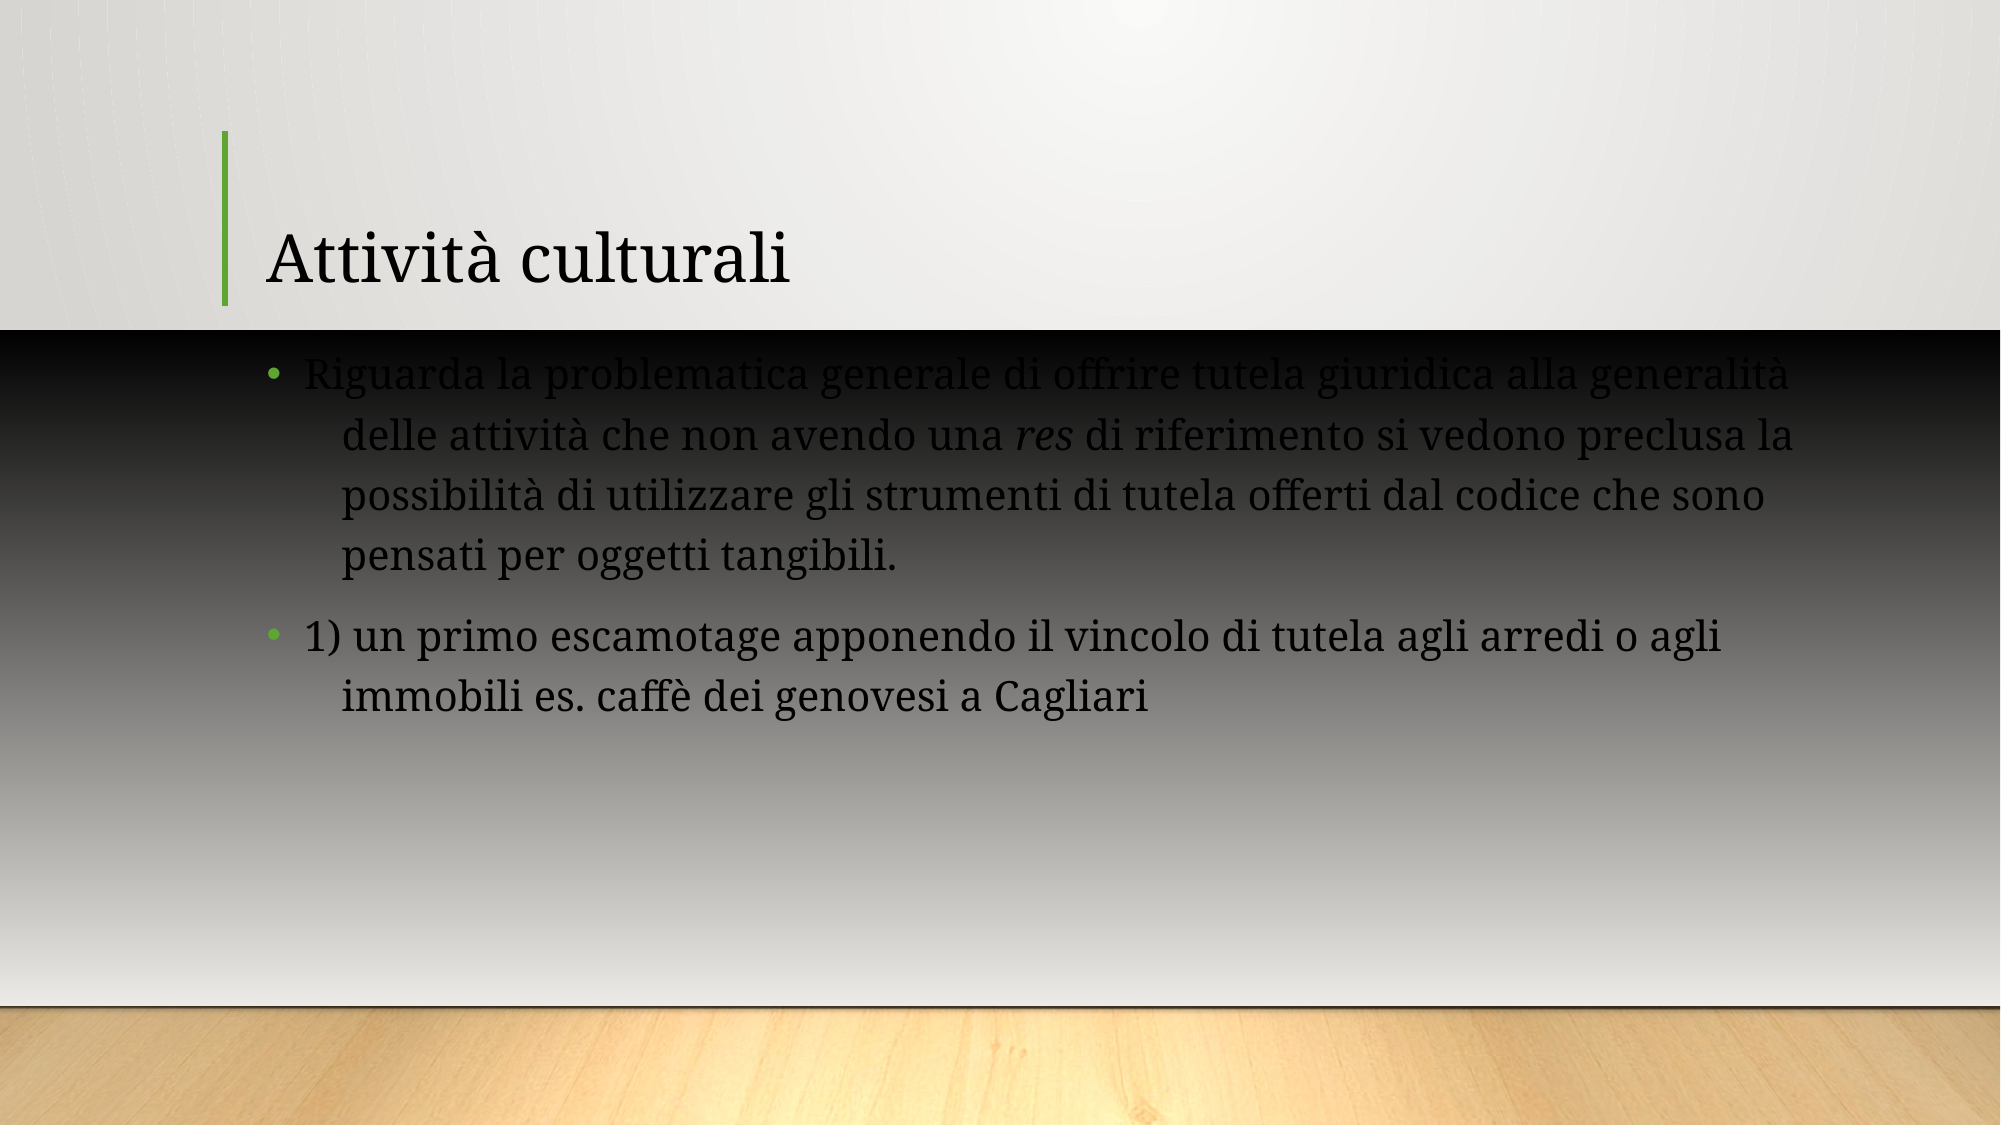

# Attività culturali
Riguarda la problematica generale di offrire tutela giuridica alla generalità delle attività che non avendo una res di riferimento si vedono preclusa la possibilità di utilizzare gli strumenti di tutela offerti dal codice che sono pensati per oggetti tangibili.
1) un primo escamotage apponendo il vincolo di tutela agli arredi o agli immobili es. caffè dei genovesi a Cagliari